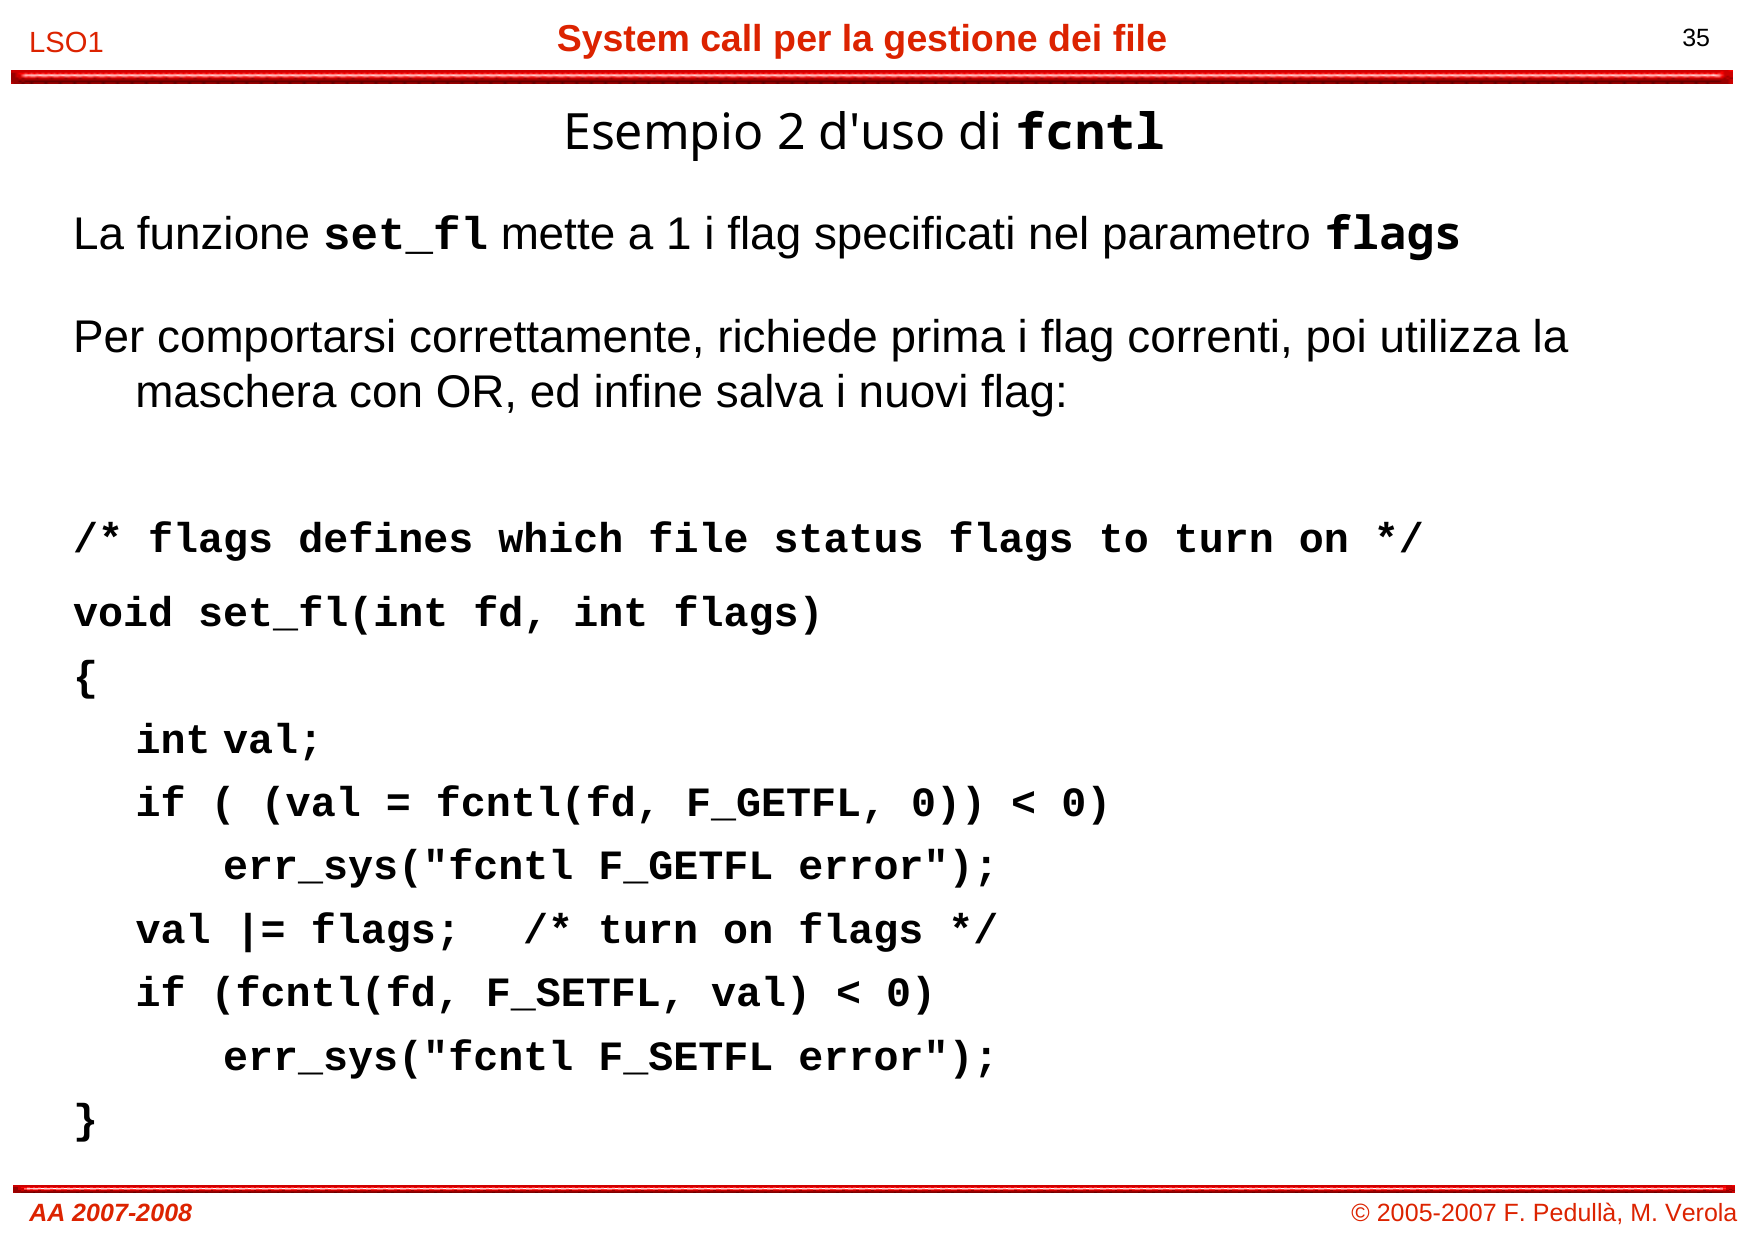

Esempio 2 d'uso di fcntl
# La funzione set_fl mette a 1 i flag specificati nel parametro flags
Per comportarsi correttamente, richiede prima i flag correnti, poi utilizza la maschera con OR, ed infine salva i nuovi flag:
/* flags defines which file status flags to turn on */
void set_fl(int fd, int flags)
{
	int	val;
	if ( (val = fcntl(fd, F_GETFL, 0)) < 0)
		err_sys("fcntl F_GETFL error");
	val |= flags;	/* turn on flags */
	if (fcntl(fd, F_SETFL, val) < 0)
		err_sys("fcntl F_SETFL error");
}